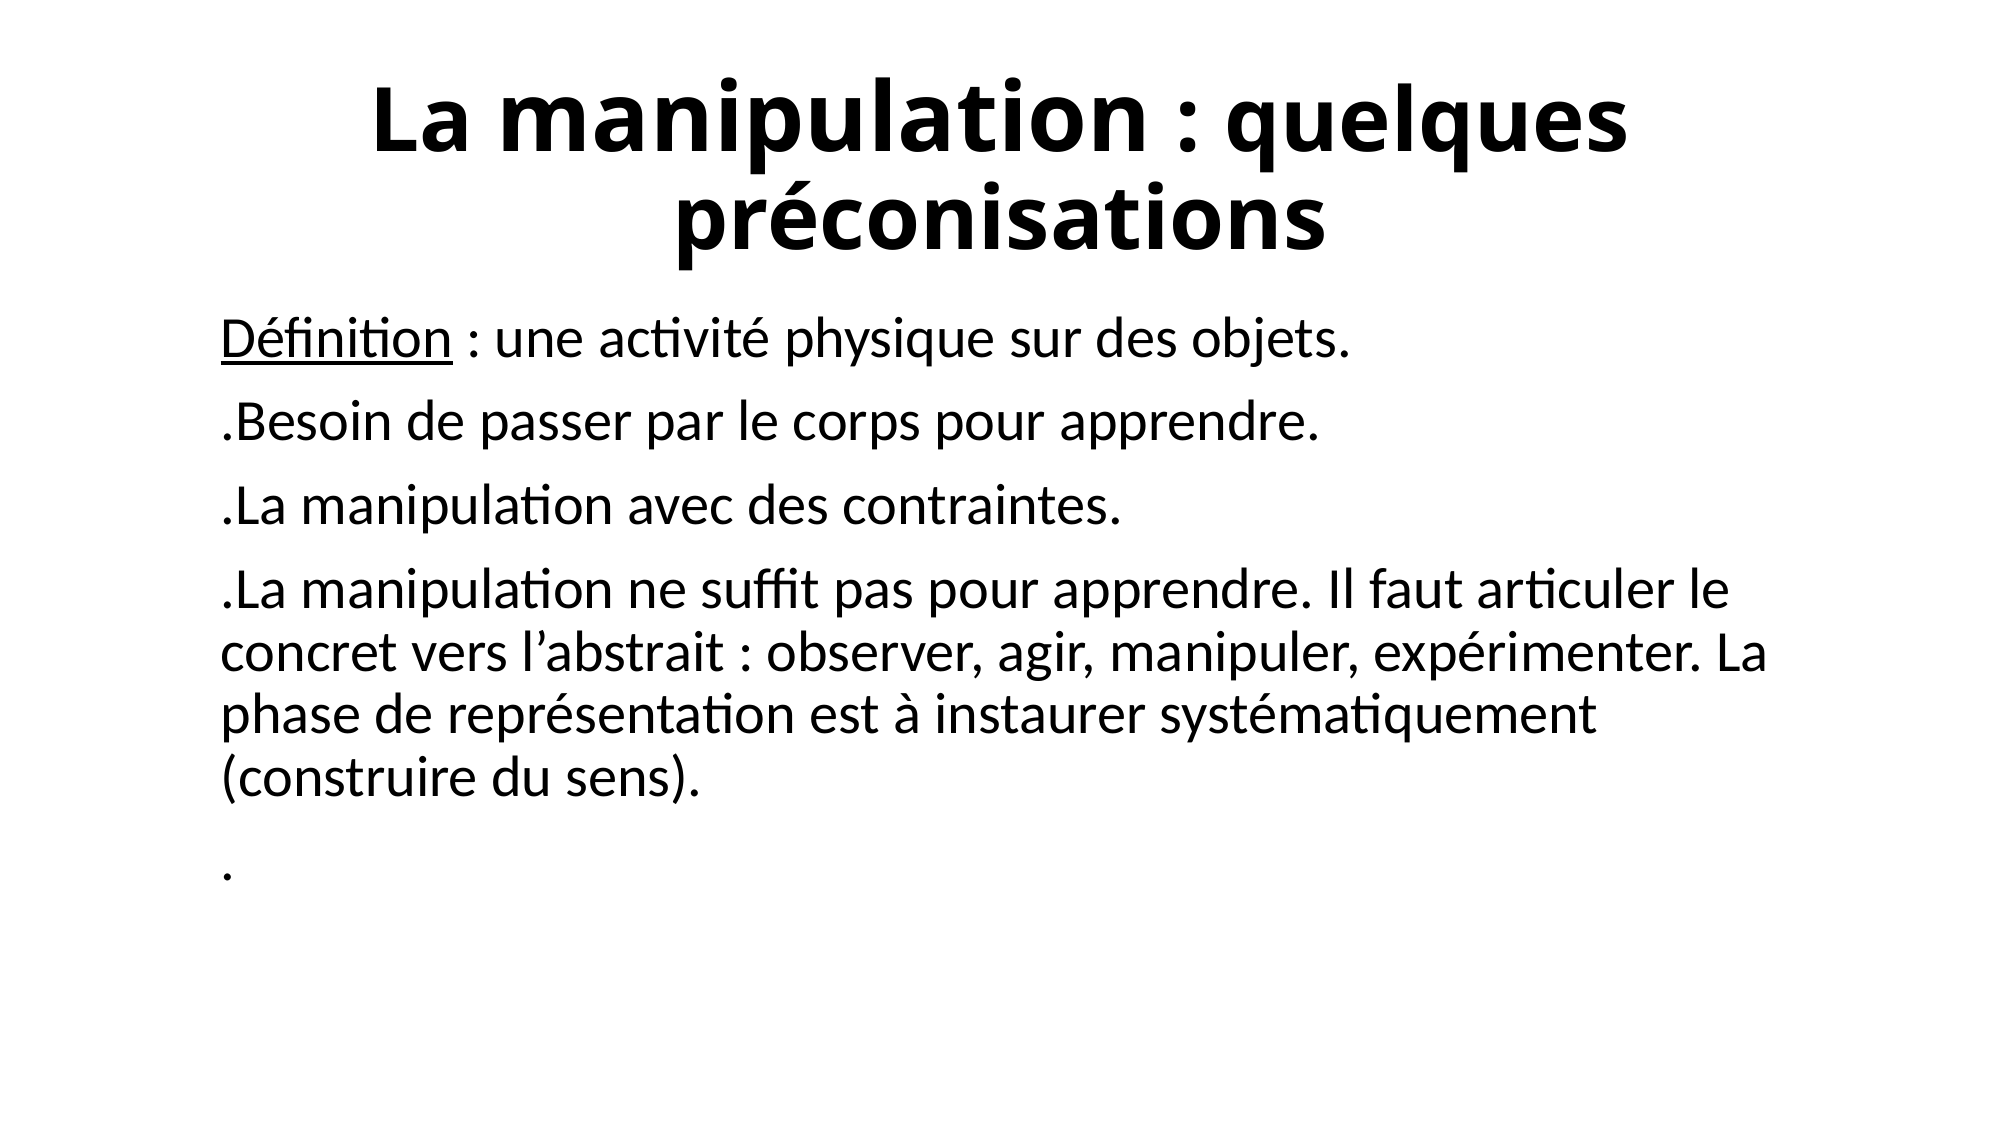

# La manipulation : quelques préconisations
Définition : une activité physique sur des objets.
.Besoin de passer par le corps pour apprendre.
.La manipulation avec des contraintes.
.La manipulation ne suffit pas pour apprendre. Il faut articuler le concret vers l’abstrait : observer, agir, manipuler, expérimenter. La phase de représentation est à instaurer systématiquement (construire du sens).
.